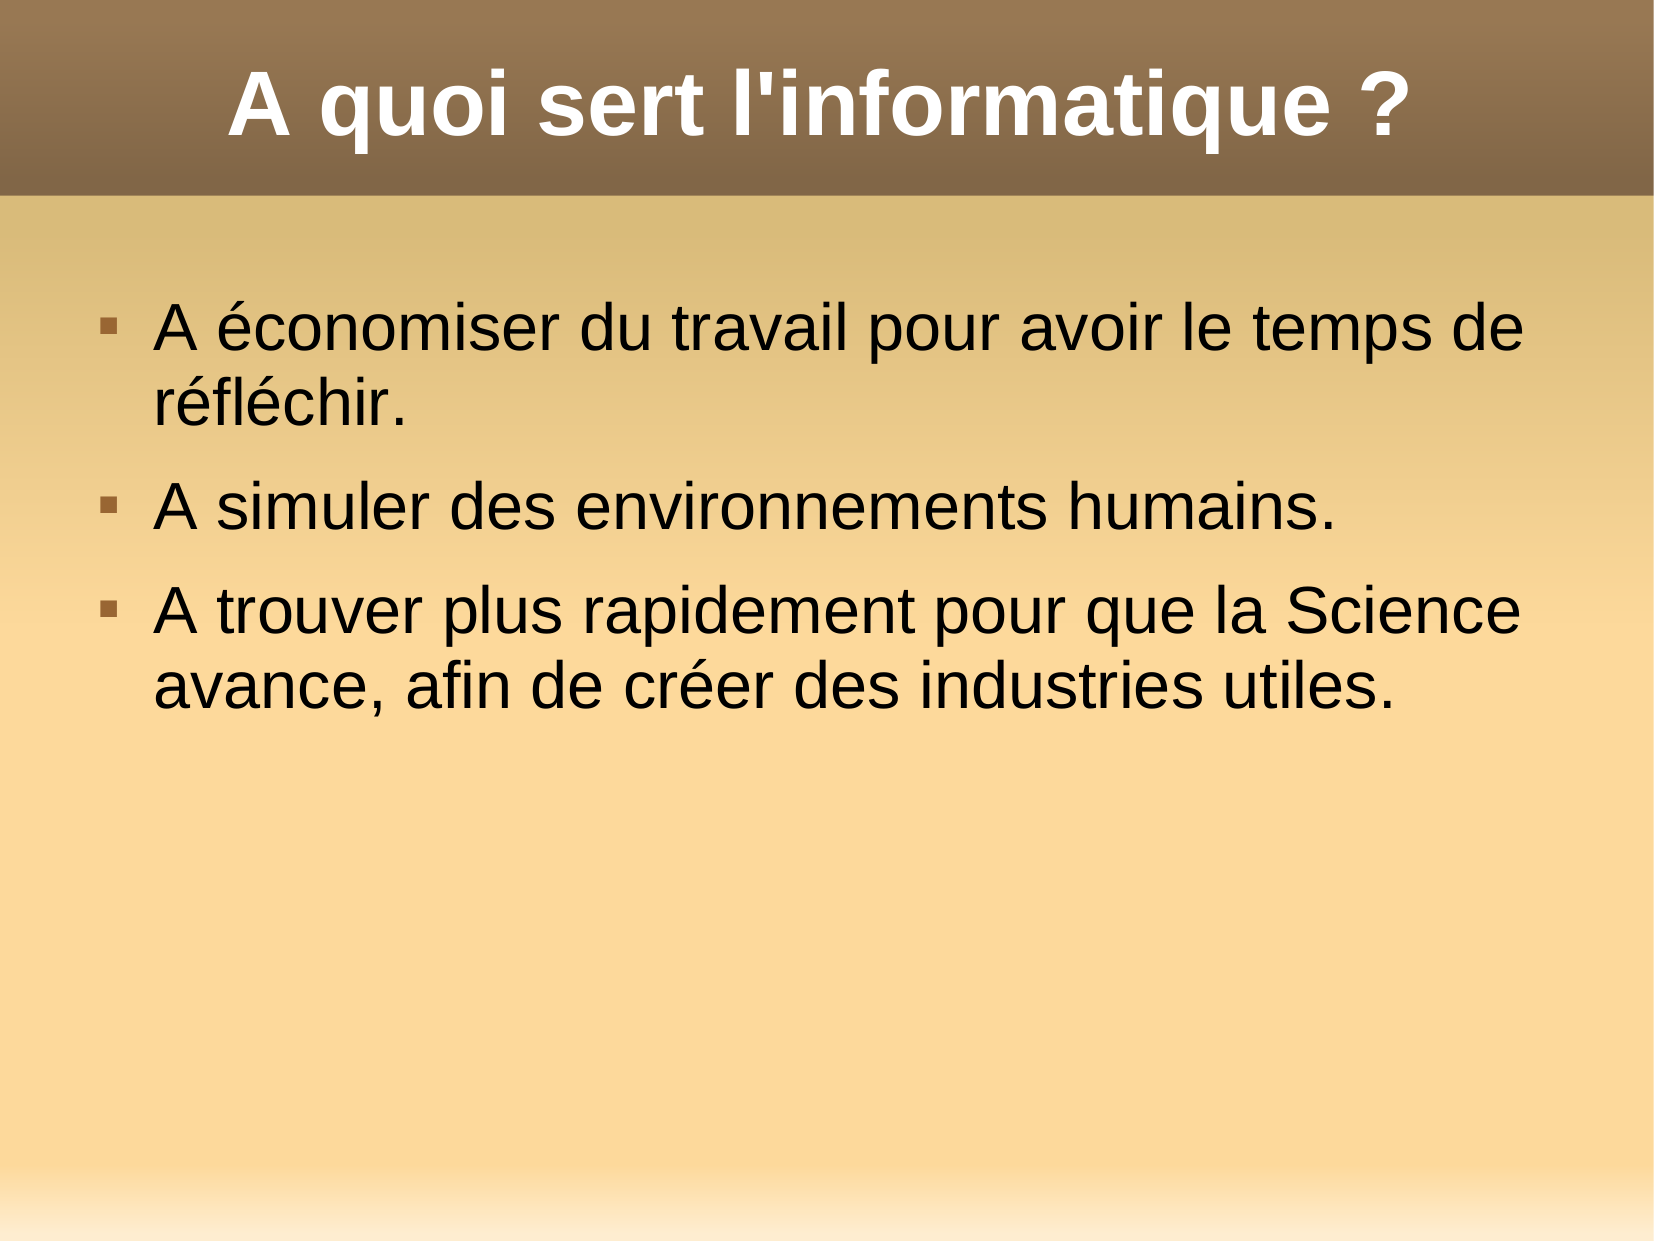

# A quoi sert l'informatique ?
A économiser du travail pour avoir le temps de réfléchir.
A simuler des environnements humains.
A trouver plus rapidement pour que la Science avance, afin de créer des industries utiles.